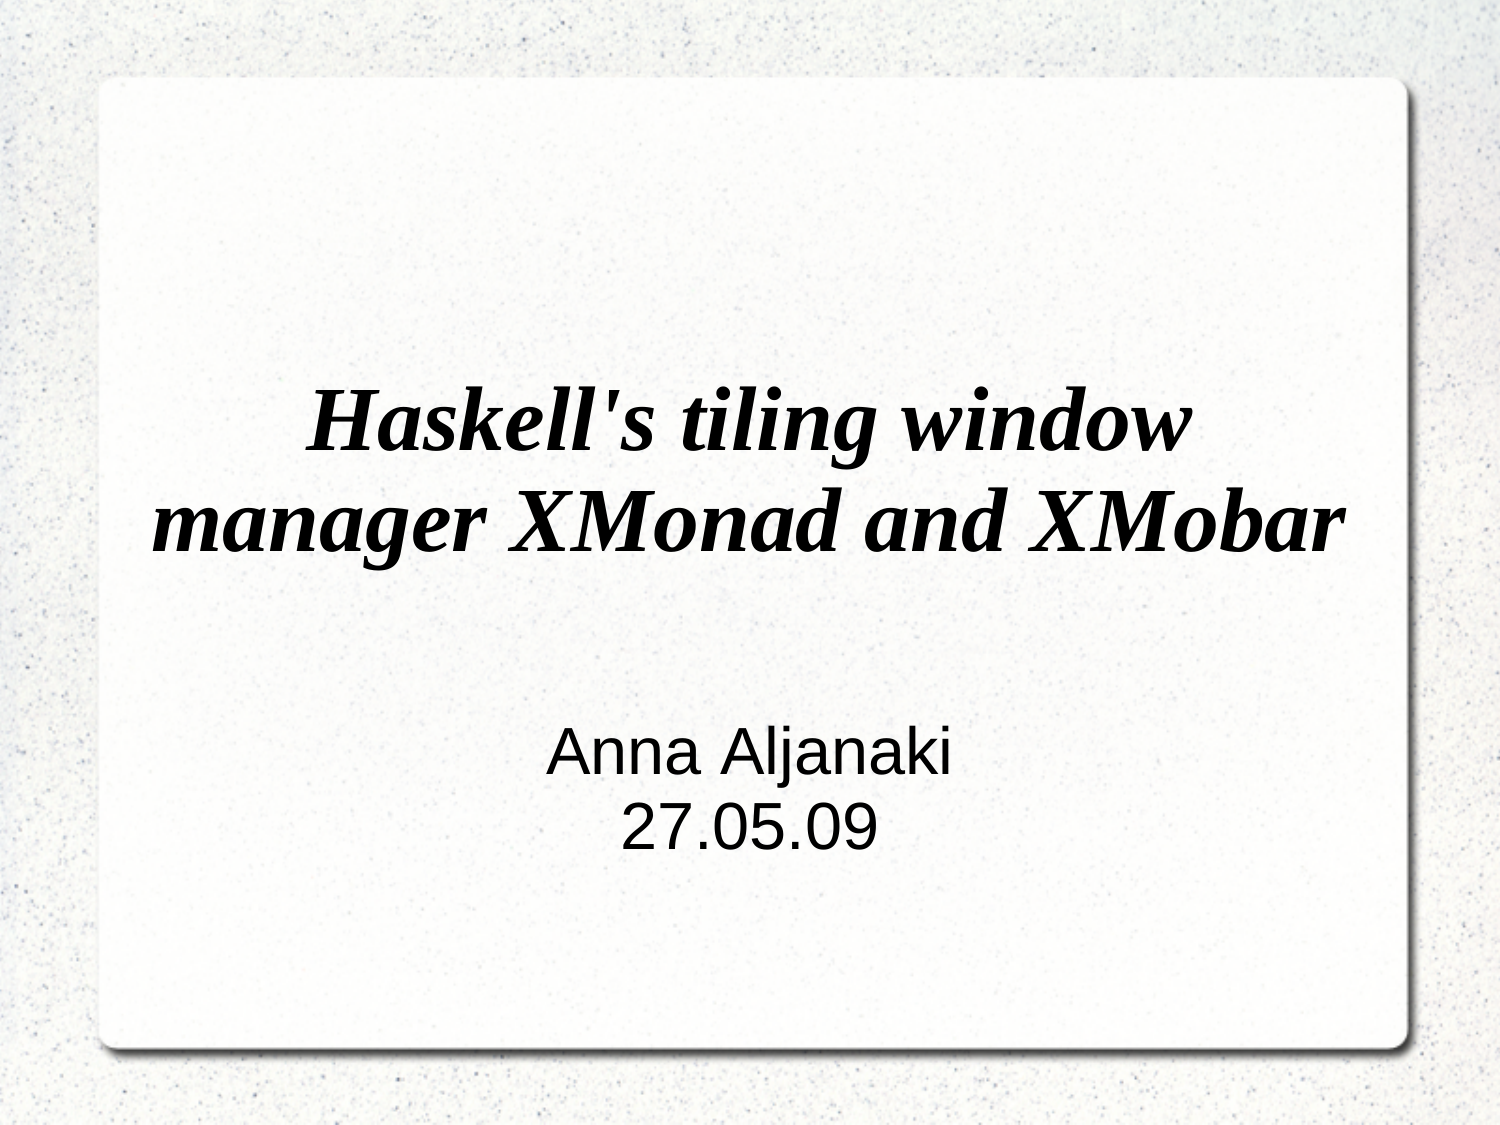

# Haskell's tiling window manager XMonad and XMobar
Anna Aljanaki
27.05.09